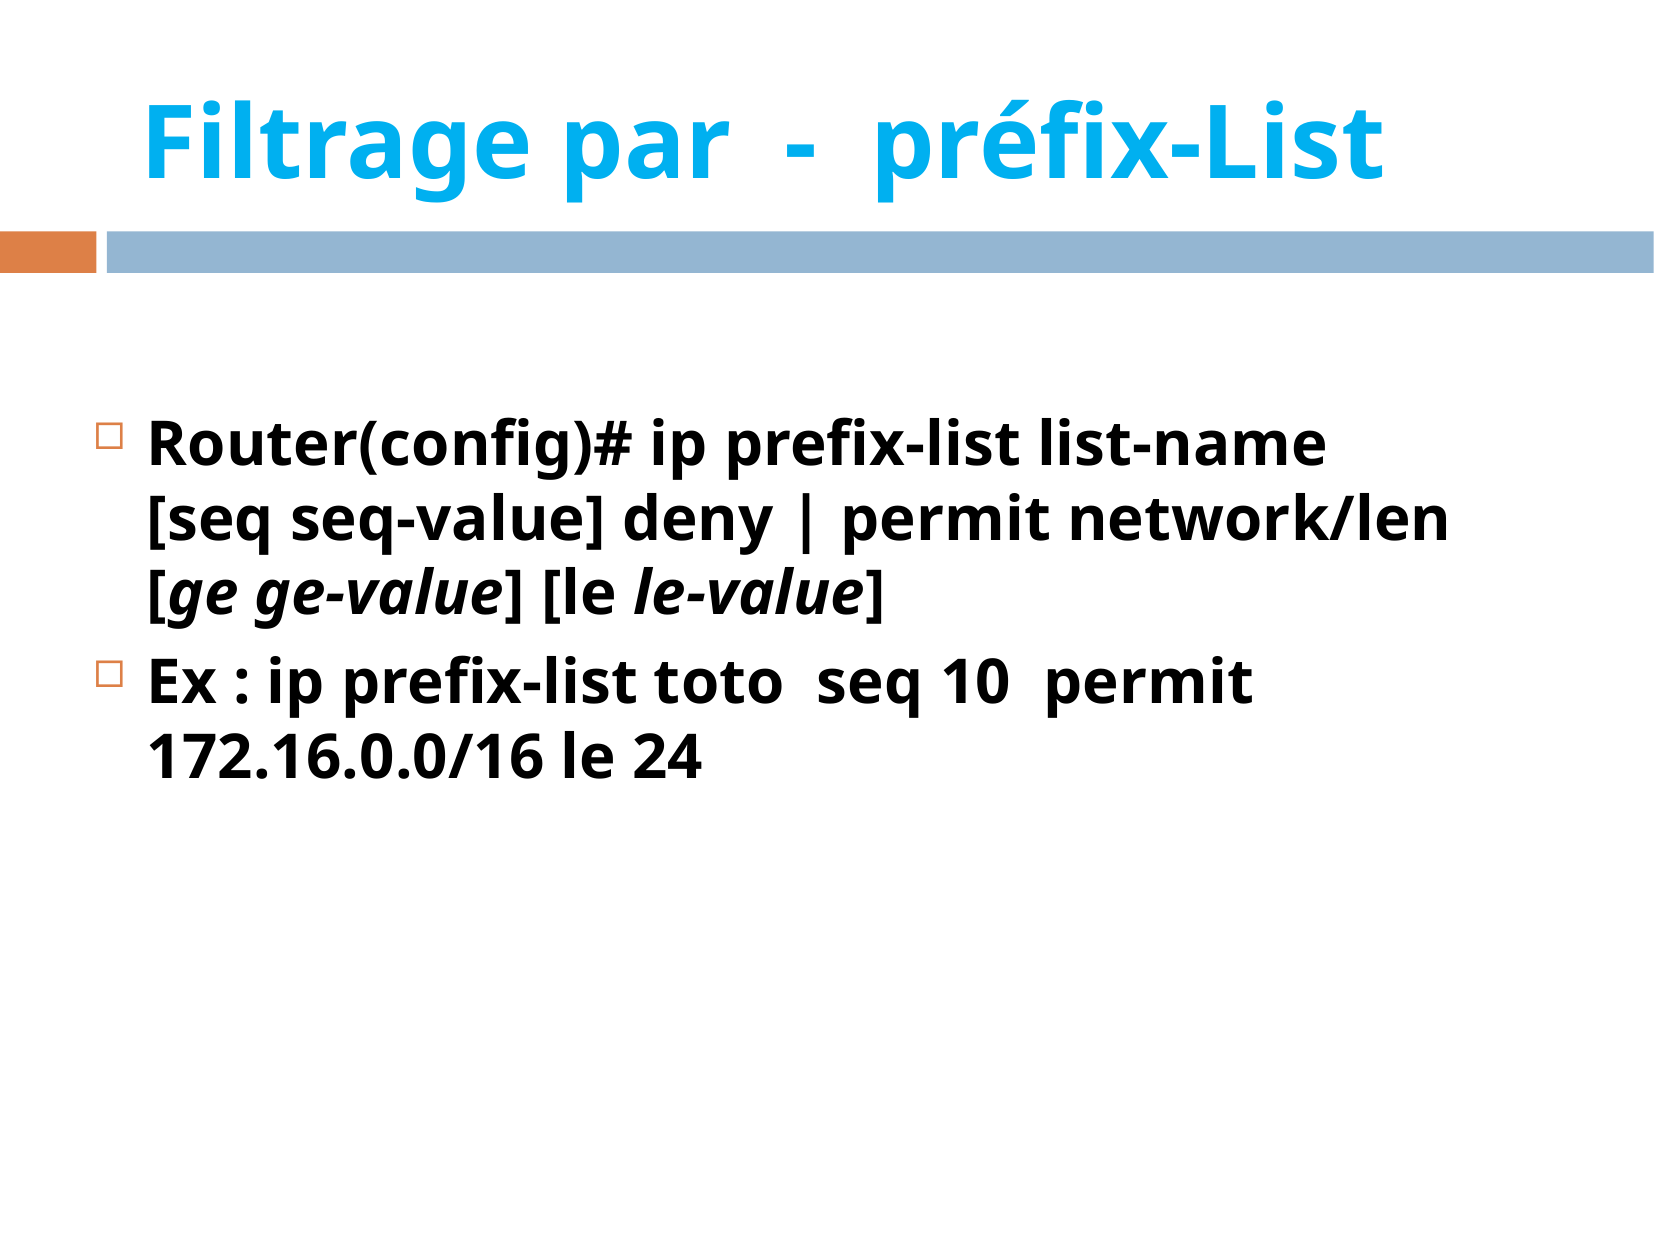

# Filtrage par - préfix-List
Router(config)# ip prefix-list list-name [seq seq-value] deny | permit network/len [ge ge-value] [le le-value]
Ex : ip prefix-list toto seq 10 permit 172.16.0.0/16 le 24